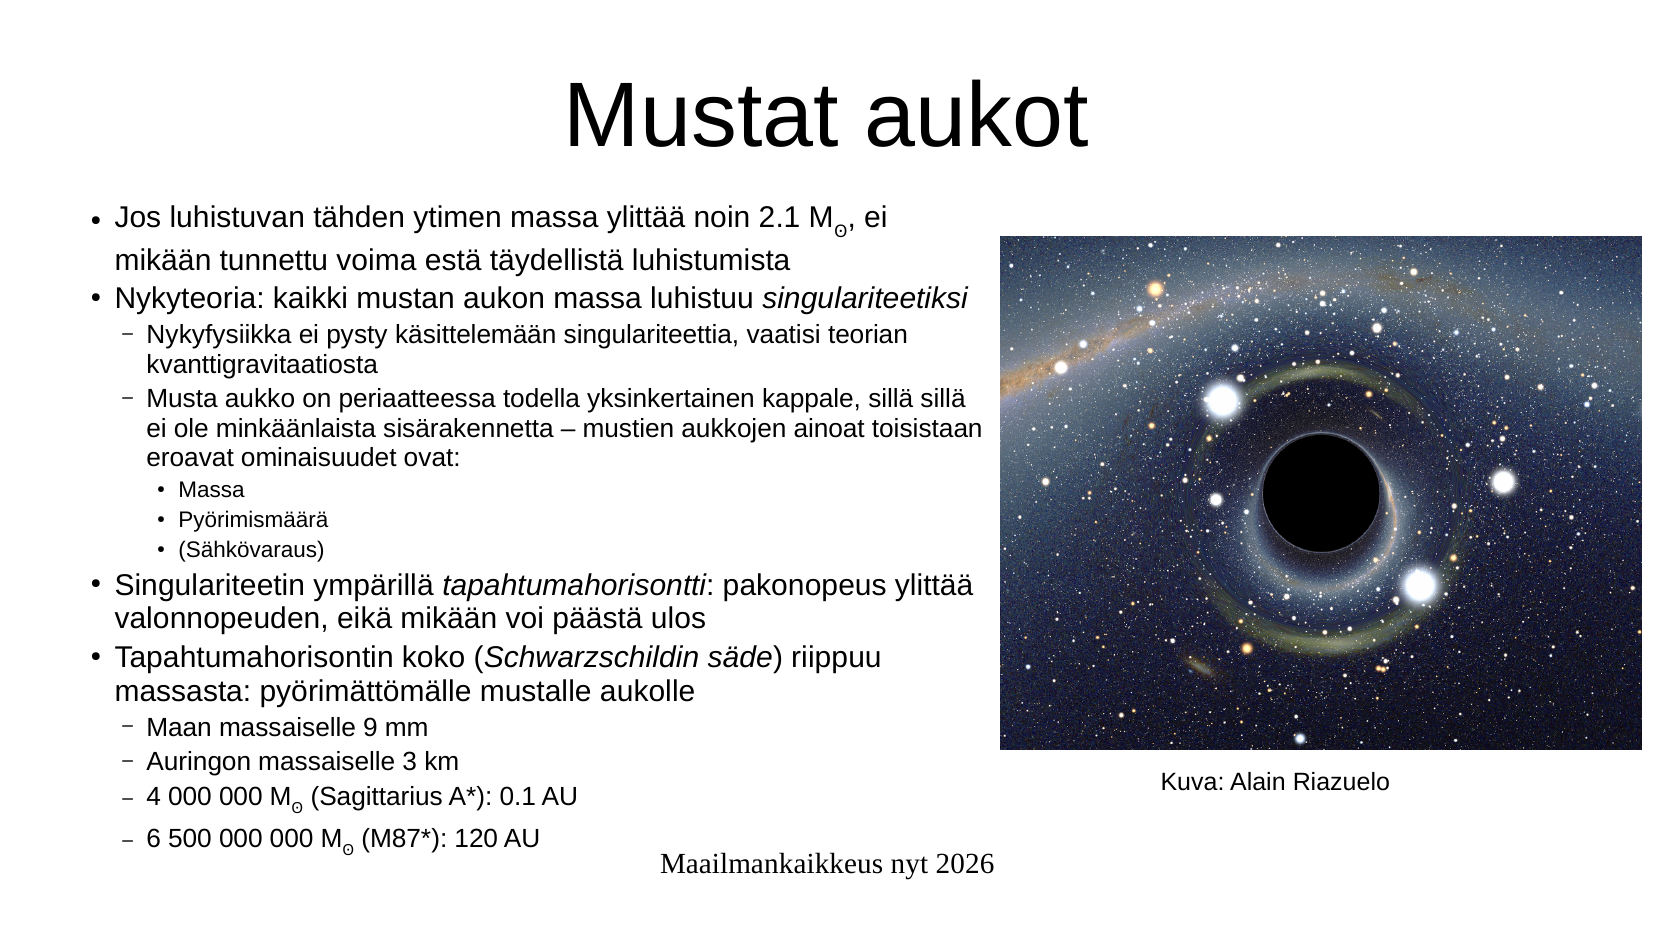

# Mustat aukot
Jos luhistuvan tähden ytimen massa ylittää noin 2.1 Mʘ, ei mikään tunnettu voima estä täydellistä luhistumista
Nykyteoria: kaikki mustan aukon massa luhistuu singulariteetiksi
Nykyfysiikka ei pysty käsittelemään singulariteettia, vaatisi teorian kvanttigravitaatiosta
Musta aukko on periaatteessa todella yksinkertainen kappale, sillä sillä ei ole minkäänlaista sisärakennetta – mustien aukkojen ainoat toisistaan eroavat ominaisuudet ovat:
Massa
Pyörimismäärä
(Sähkövaraus)
Singulariteetin ympärillä tapahtumahorisontti: pakonopeus ylittää valonnopeuden, eikä mikään voi päästä ulos
Tapahtumahorisontin koko (Schwarzschildin säde) riippuu massasta: pyörimättömälle mustalle aukolle
Maan massaiselle 9 mm
Auringon massaiselle 3 km
4 000 000 Mʘ (Sagittarius A*): 0.1 AU
6 500 000 000 Mʘ (M87*): 120 AU
Kuva: Alain Riazuelo